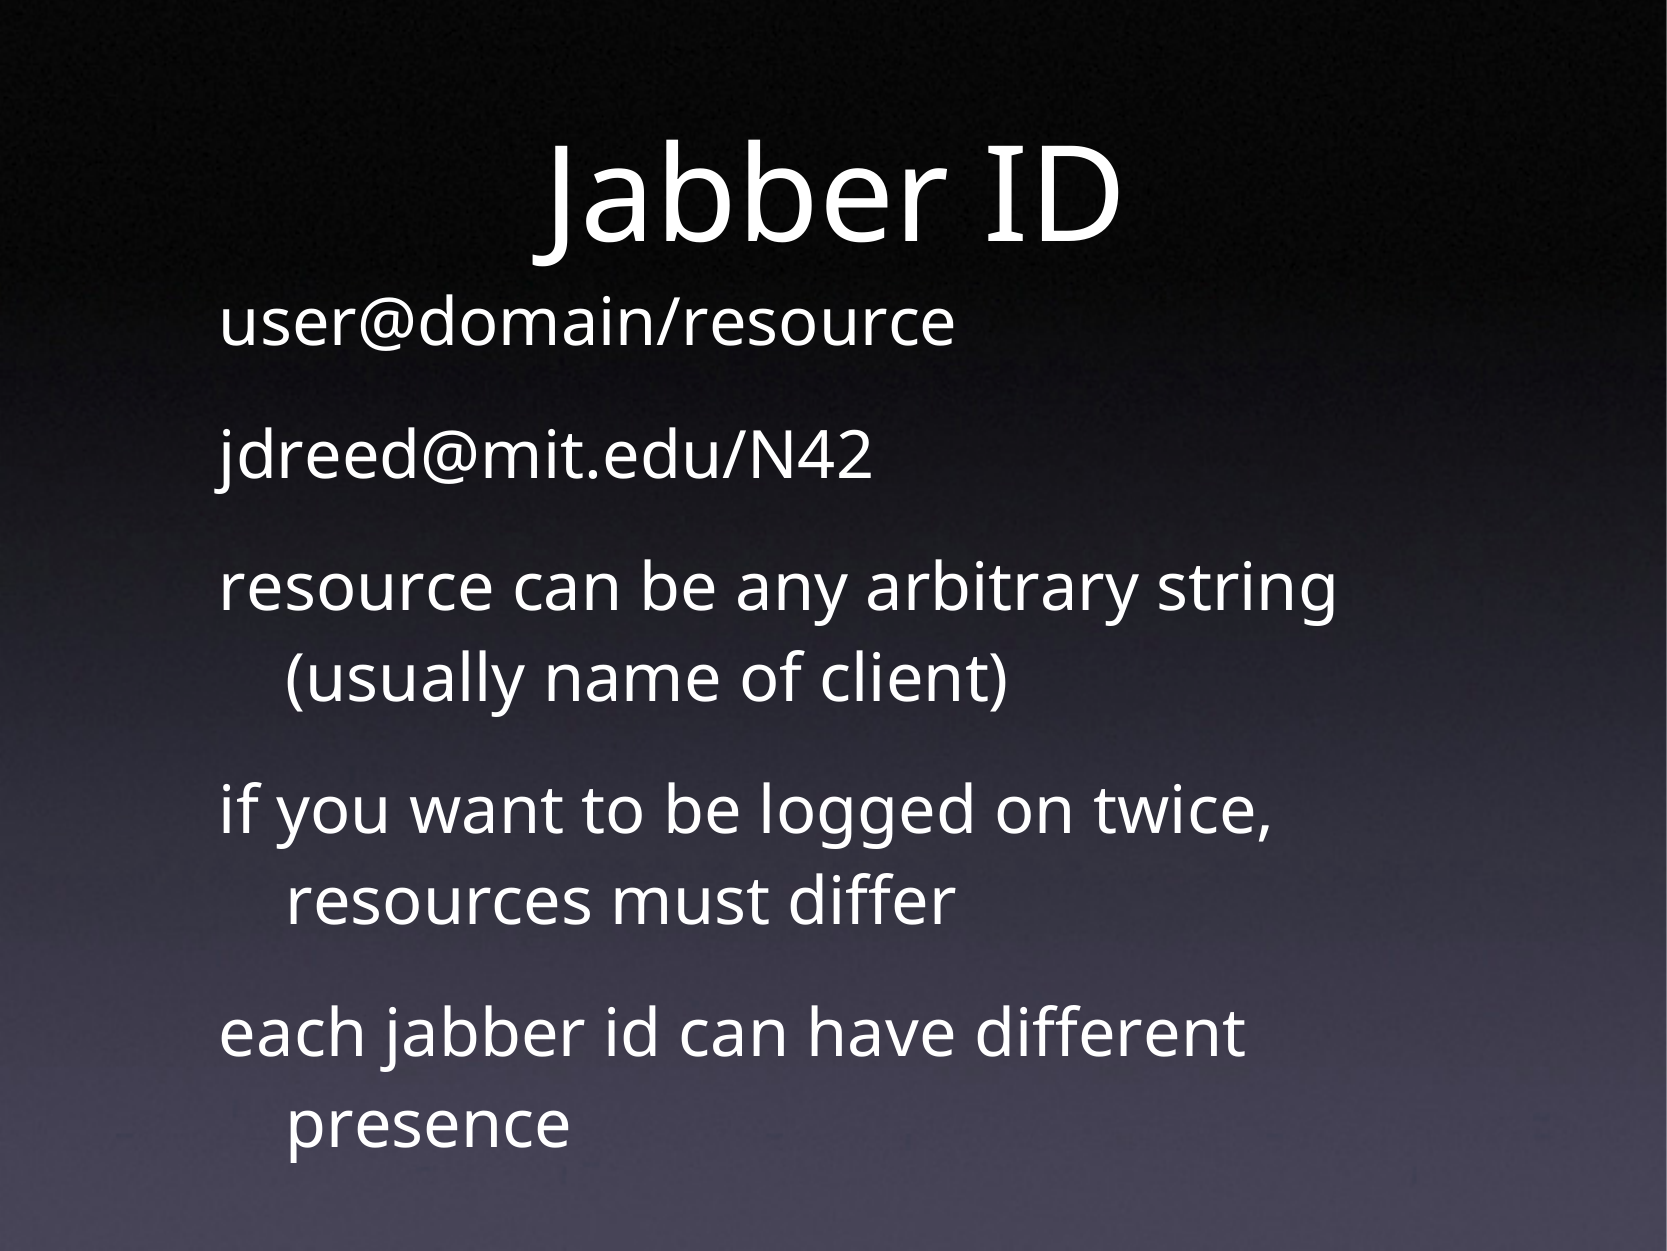

# Jabber ID
user@domain/resource
jdreed@mit.edu/N42
resource can be any arbitrary string (usually name of client)
if you want to be logged on twice, resources must differ
each jabber id can have different presence